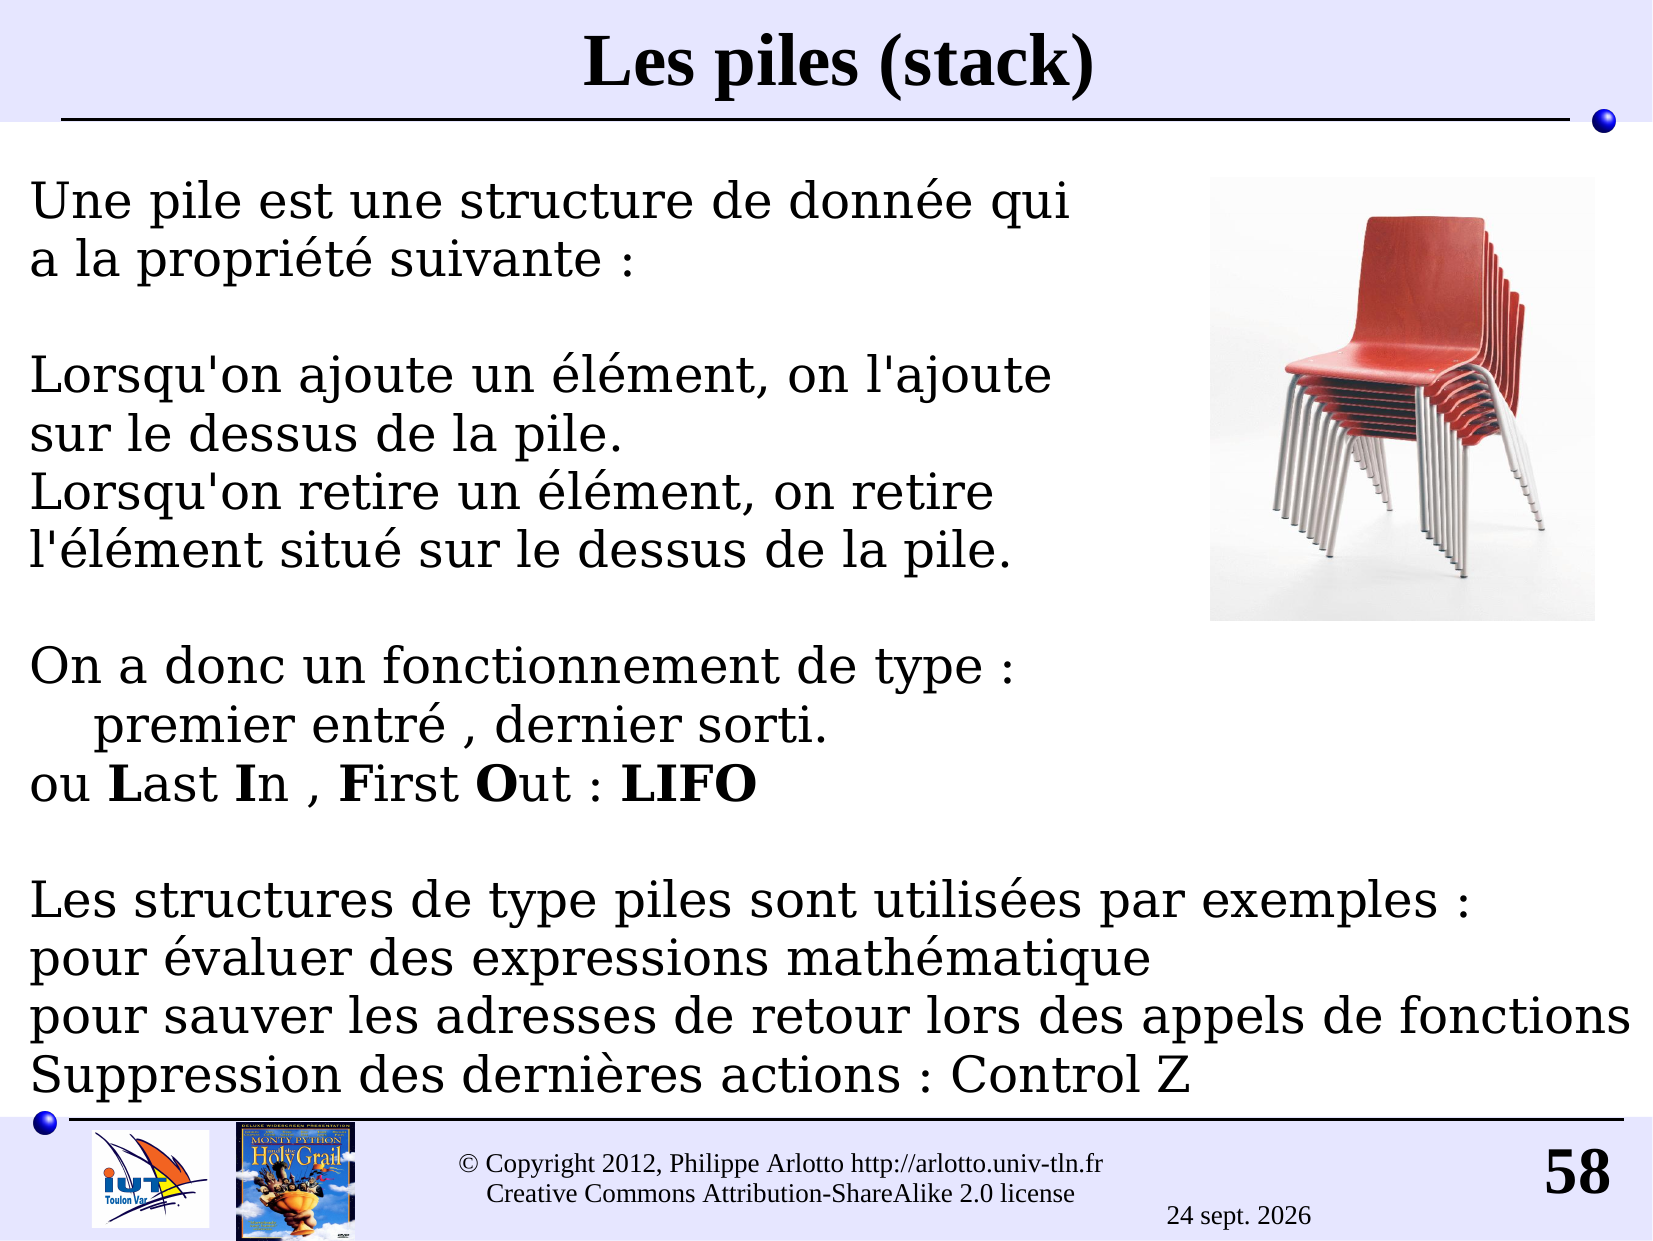

# Les piles (stack)
Une pile est une structure de donnée qui
a la propriété suivante :
Lorsqu'on ajoute un élément, on l'ajoute
sur le dessus de la pile.
Lorsqu'on retire un élément, on retire
l'élément situé sur le dessus de la pile.
On a donc un fonctionnement de type :
 premier entré , dernier sorti.
ou Last In , First Out : LIFO
Les structures de type piles sont utilisées par exemples :
pour évaluer des expressions mathématique
pour sauver les adresses de retour lors des appels de fonctions
Suppression des dernières actions : Control Z